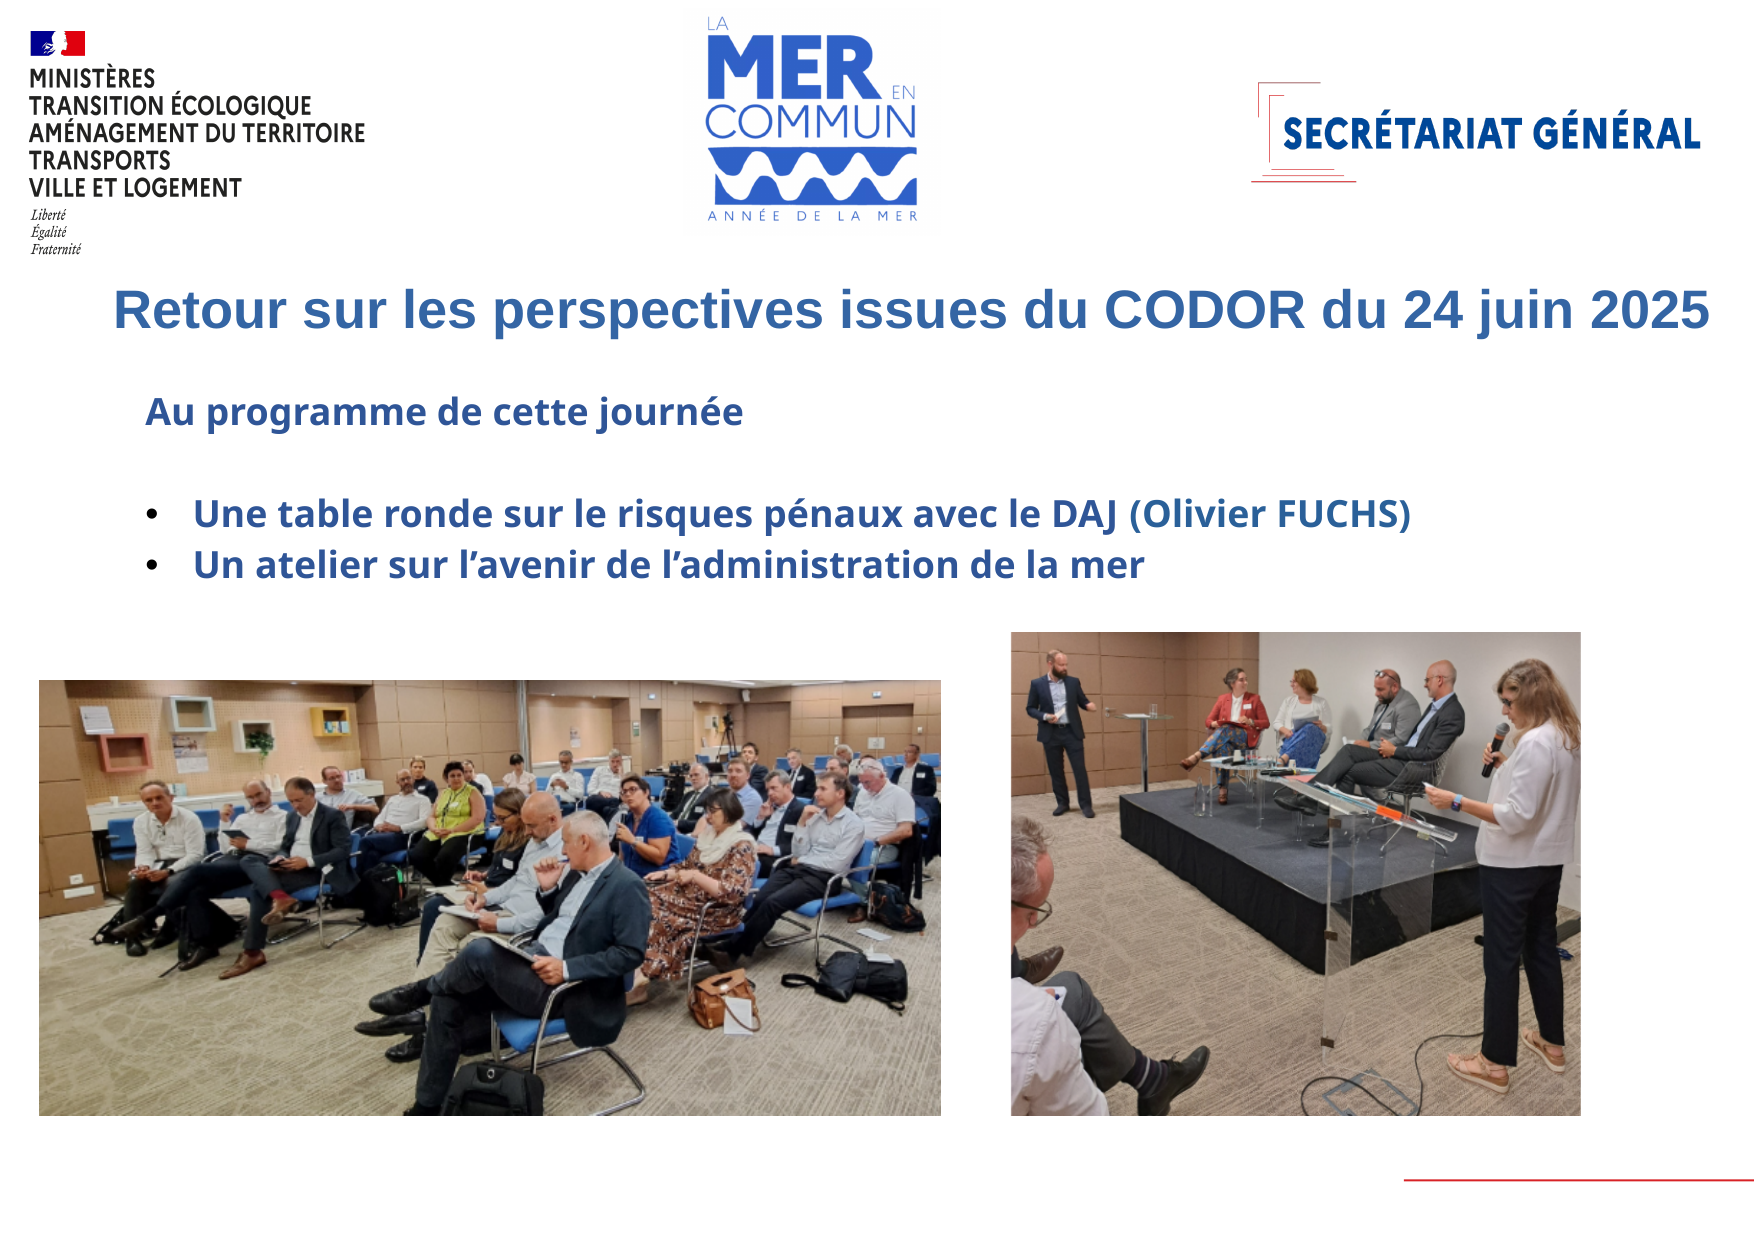

# Retour sur les perspectives issues du CODOR du 24 juin 2025
Au programme de cette journée
Une table ronde sur le risques pénaux avec le DAJ (Olivier FUCHS)
Un atelier sur l’avenir de l’administration de la mer